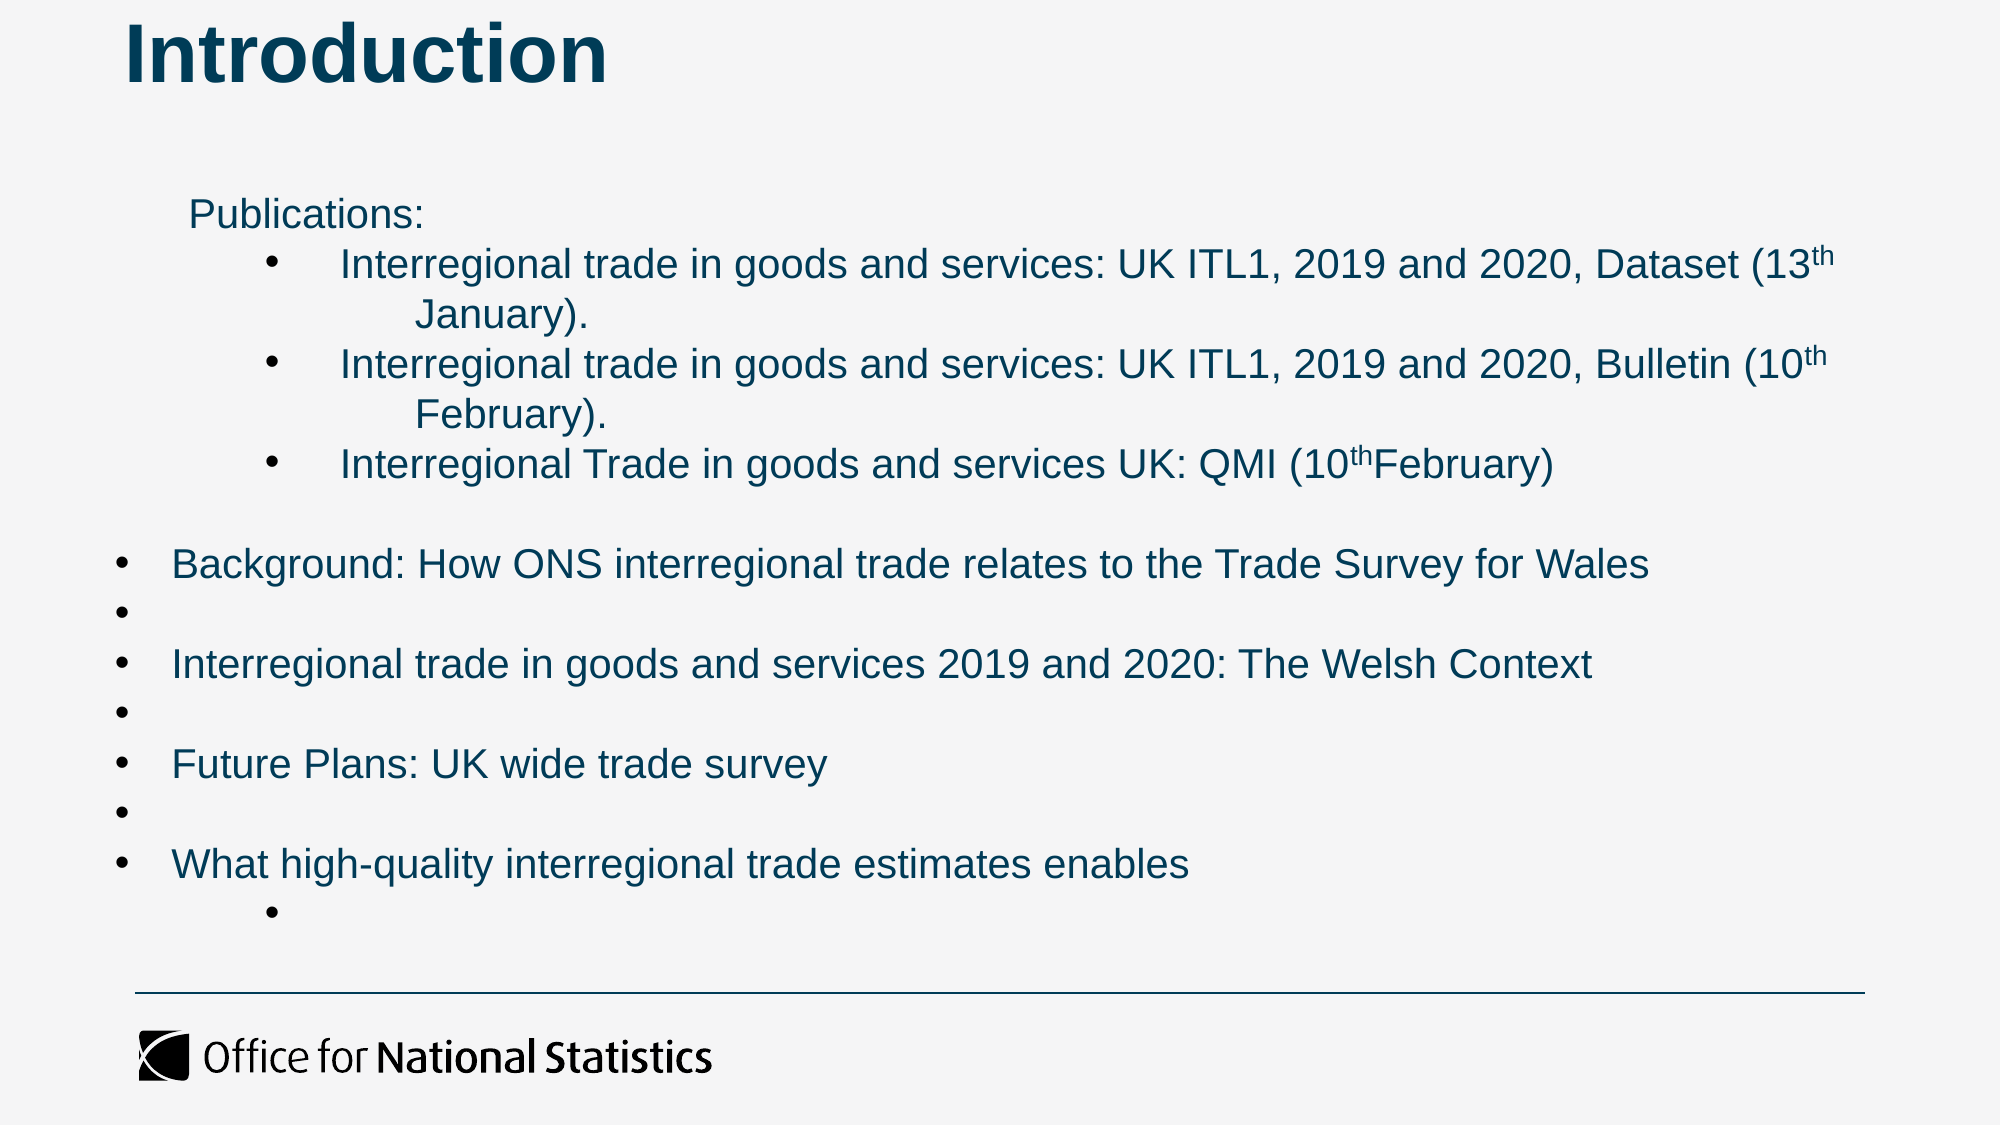

Introduction
Publications:
Interregional trade in goods and services: UK ITL1, 2019 and 2020, Dataset (13thJanuary).
Interregional trade in goods and services: UK ITL1, 2019 and 2020, Bulletin (10thFebruary).
Interregional Trade in goods and services UK: QMI (10thFebruary)
Background: How ONS interregional trade relates to the Trade Survey for Wales
Interregional trade in goods and services 2019 and 2020: The Welsh Context
Future Plans: UK wide trade survey
What high-quality interregional trade estimates enables